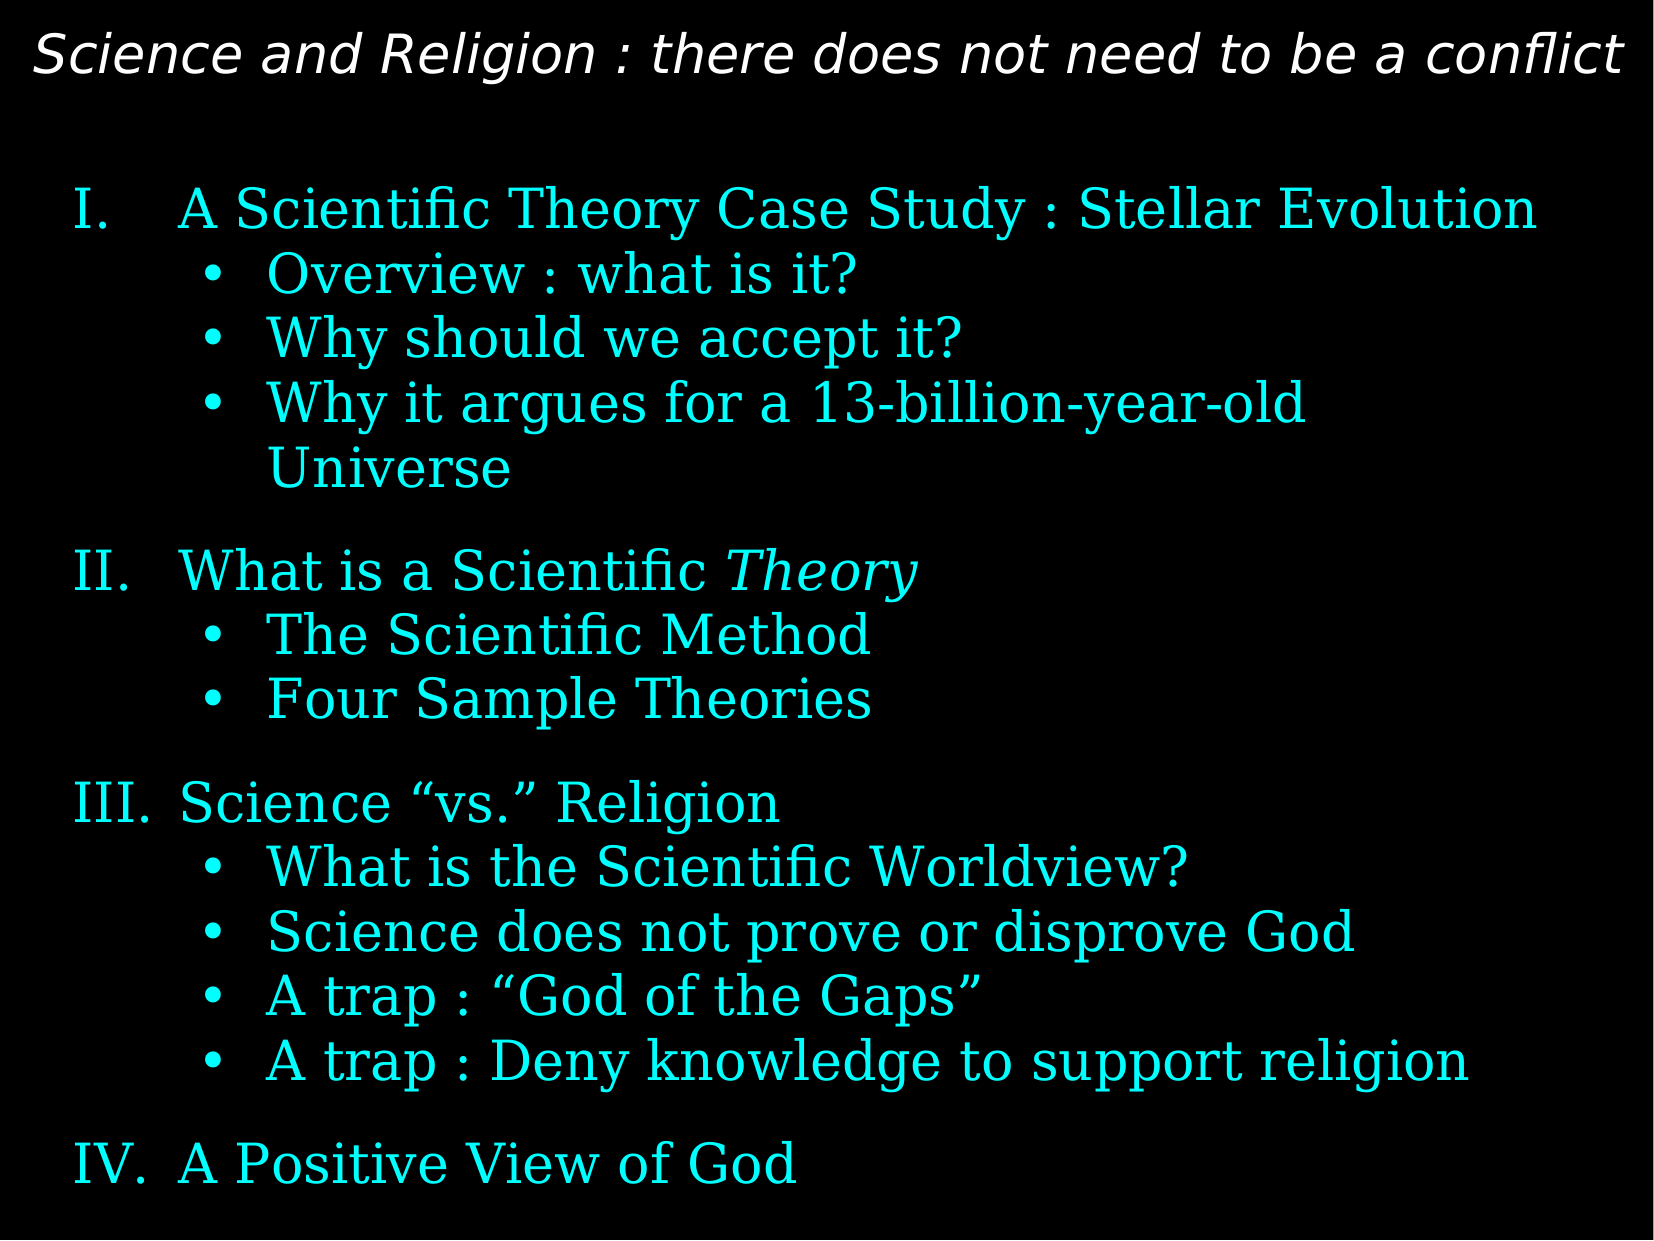

Science and Religion : there does not need to be a conflict